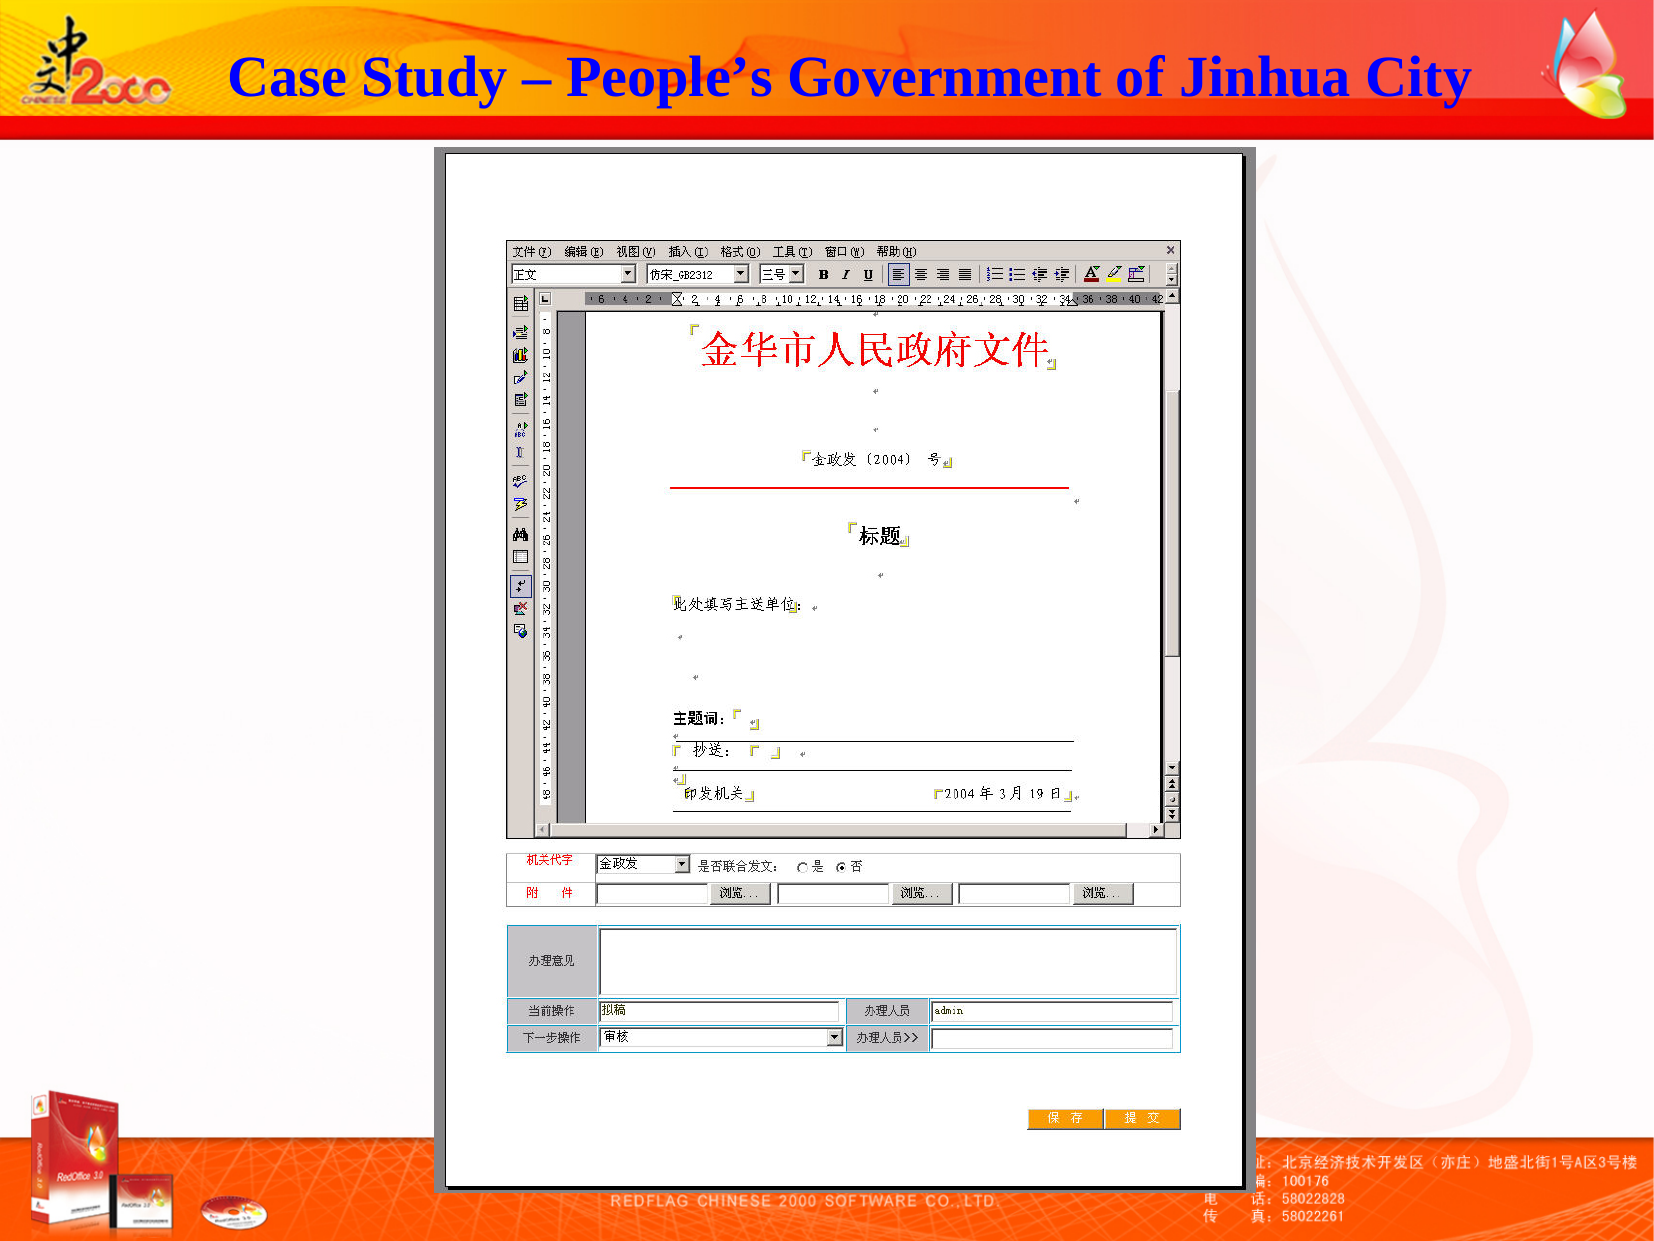

Case Study – People’s Government of Jinhua City